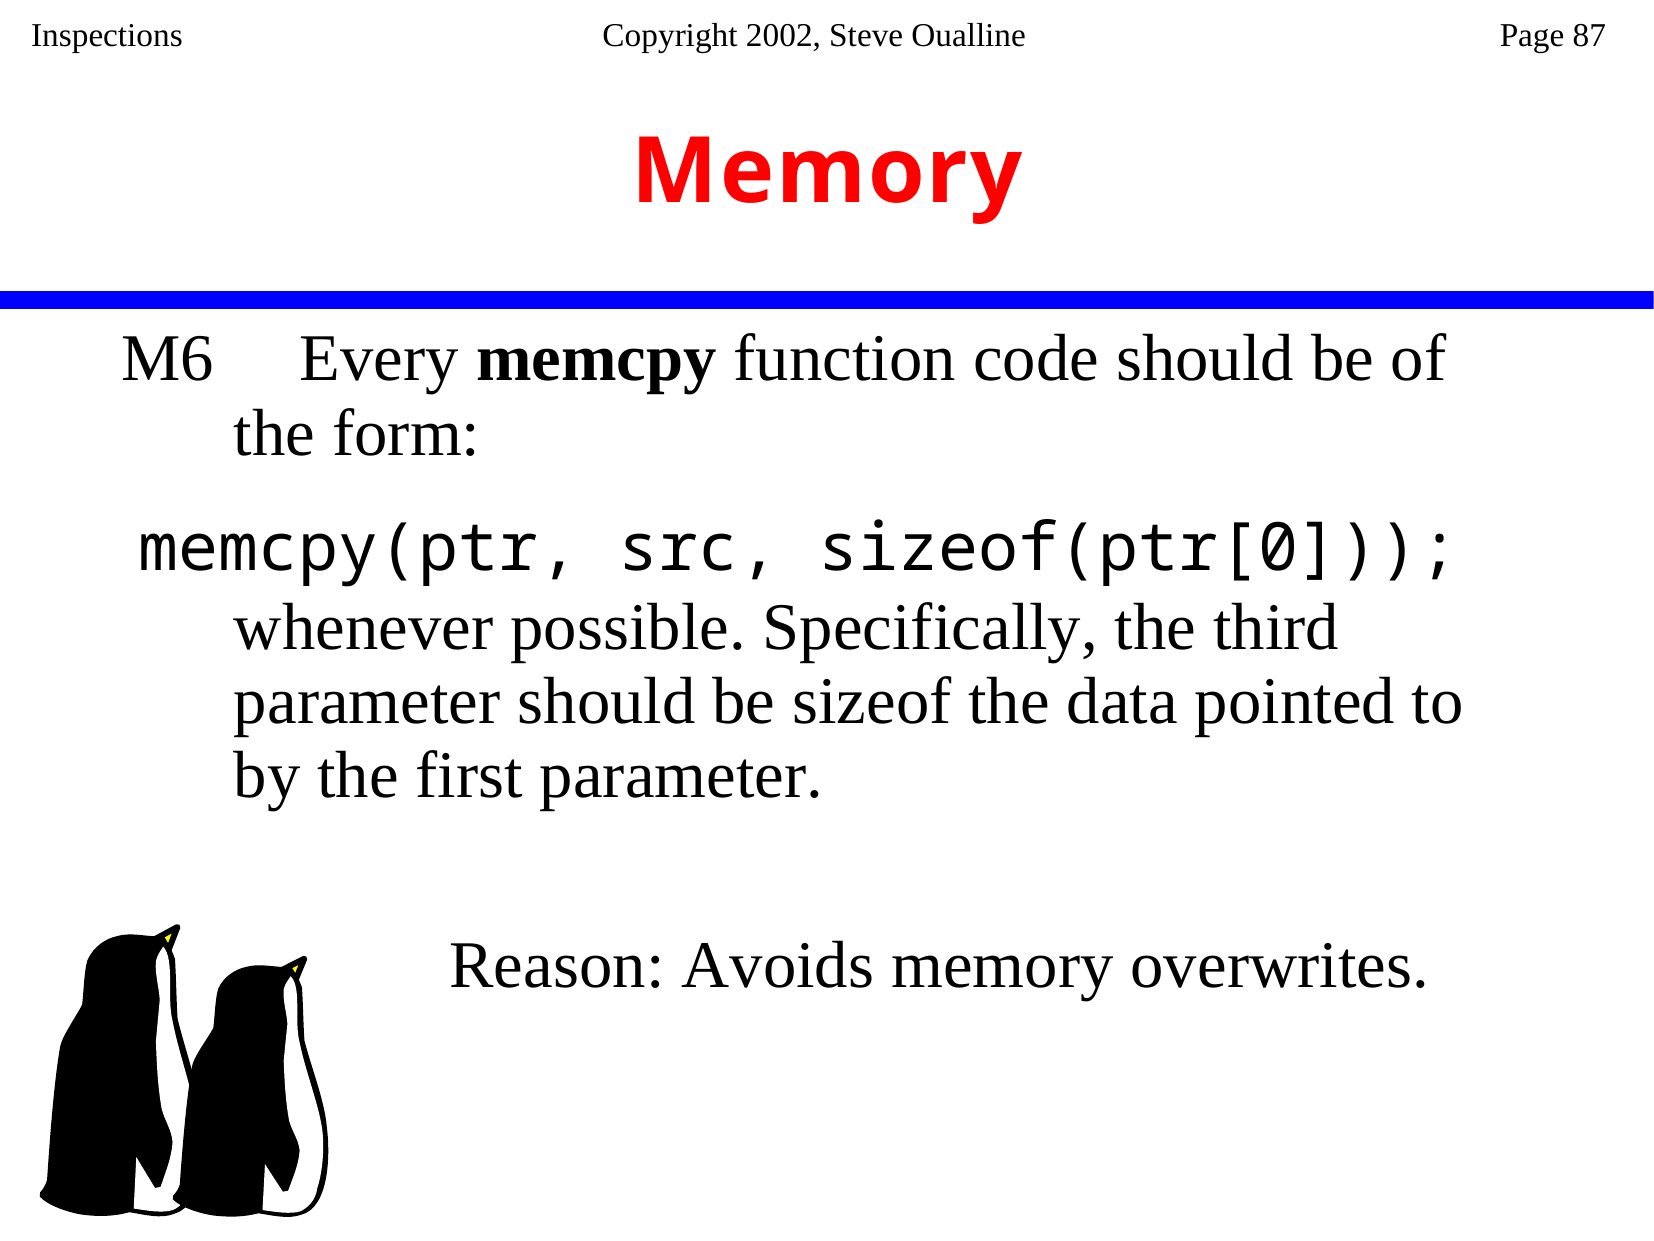

# Memory
M6	Every memcpy function code should be of the form:
 memcpy(ptr, src, sizeof(ptr[0])); whenever possible. Specifically, the third parameter should be sizeof the data pointed to by the first parameter.
Reason: Avoids memory overwrites.